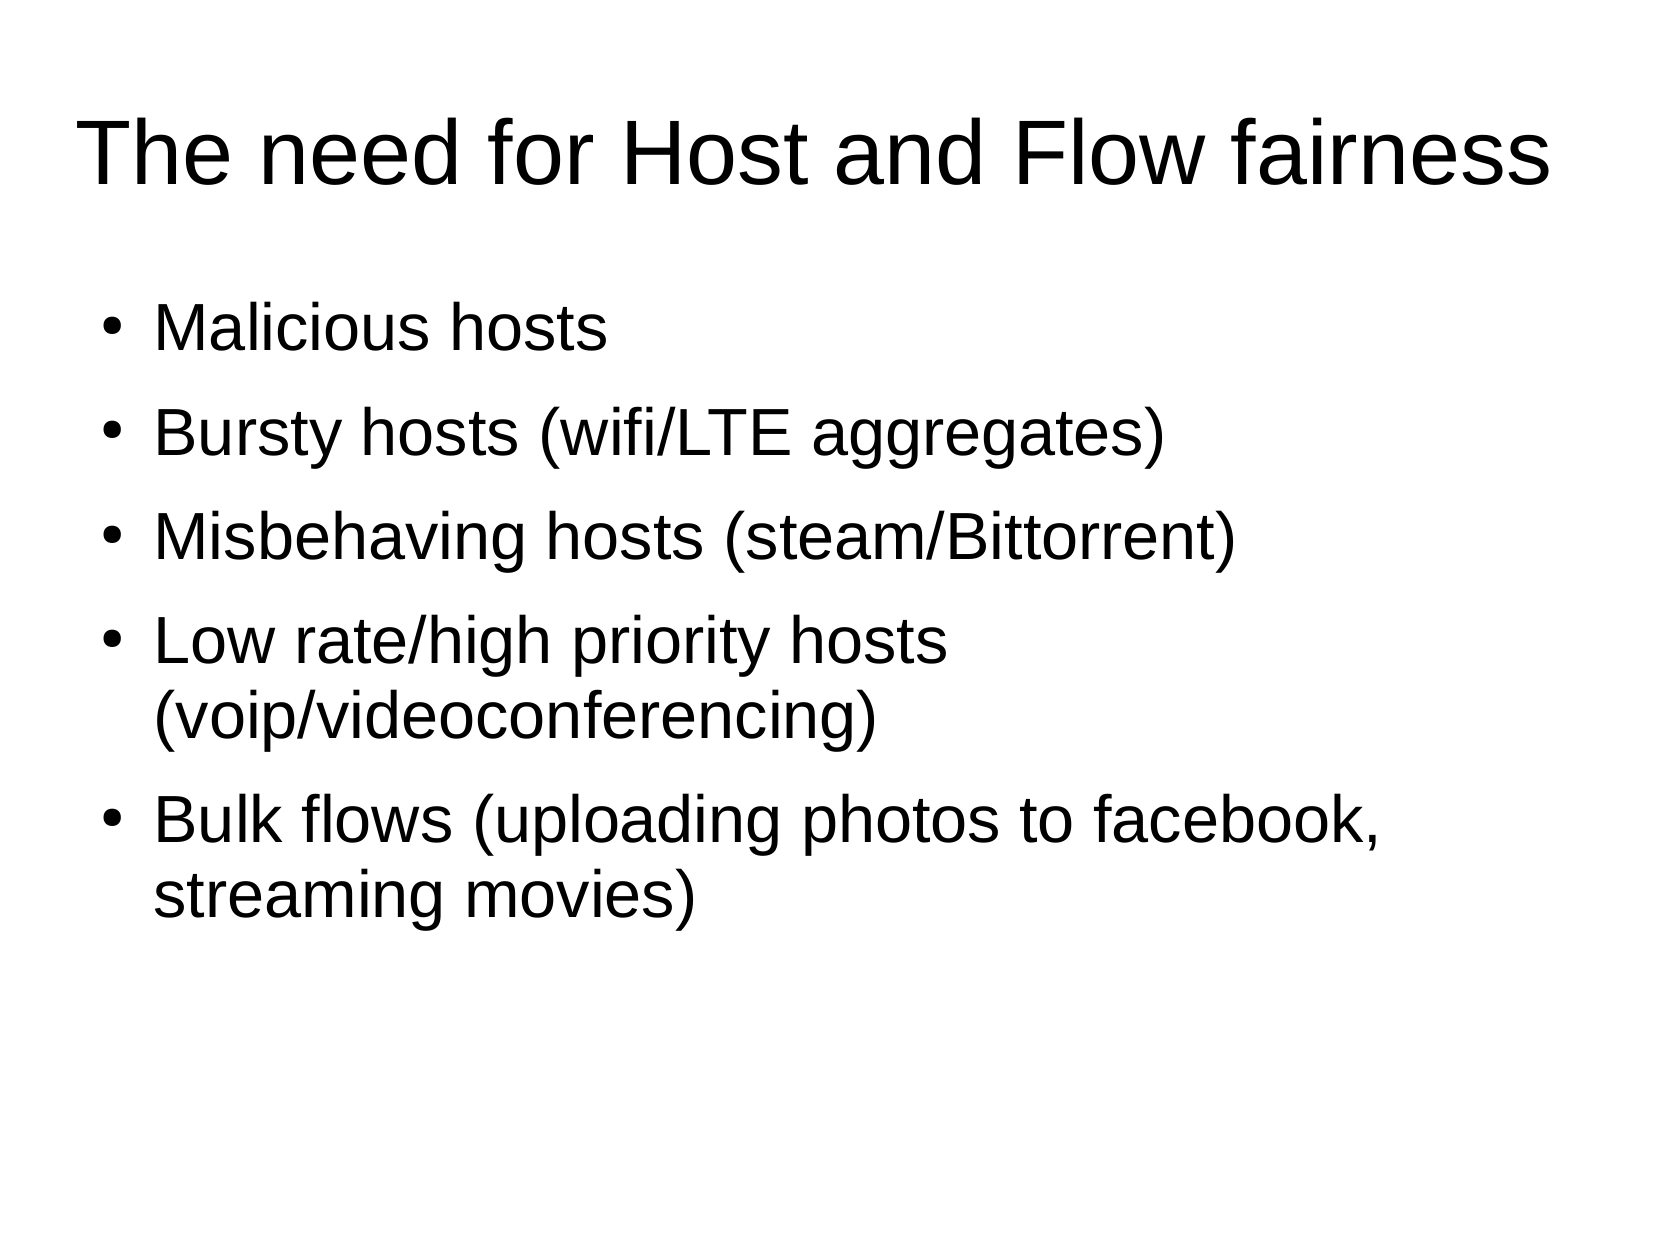

# The need for Host and Flow fairness
Malicious hosts
Bursty hosts (wifi/LTE aggregates)
Misbehaving hosts (steam/Bittorrent)
Low rate/high priority hosts (voip/videoconferencing)
Bulk flows (uploading photos to facebook, streaming movies)